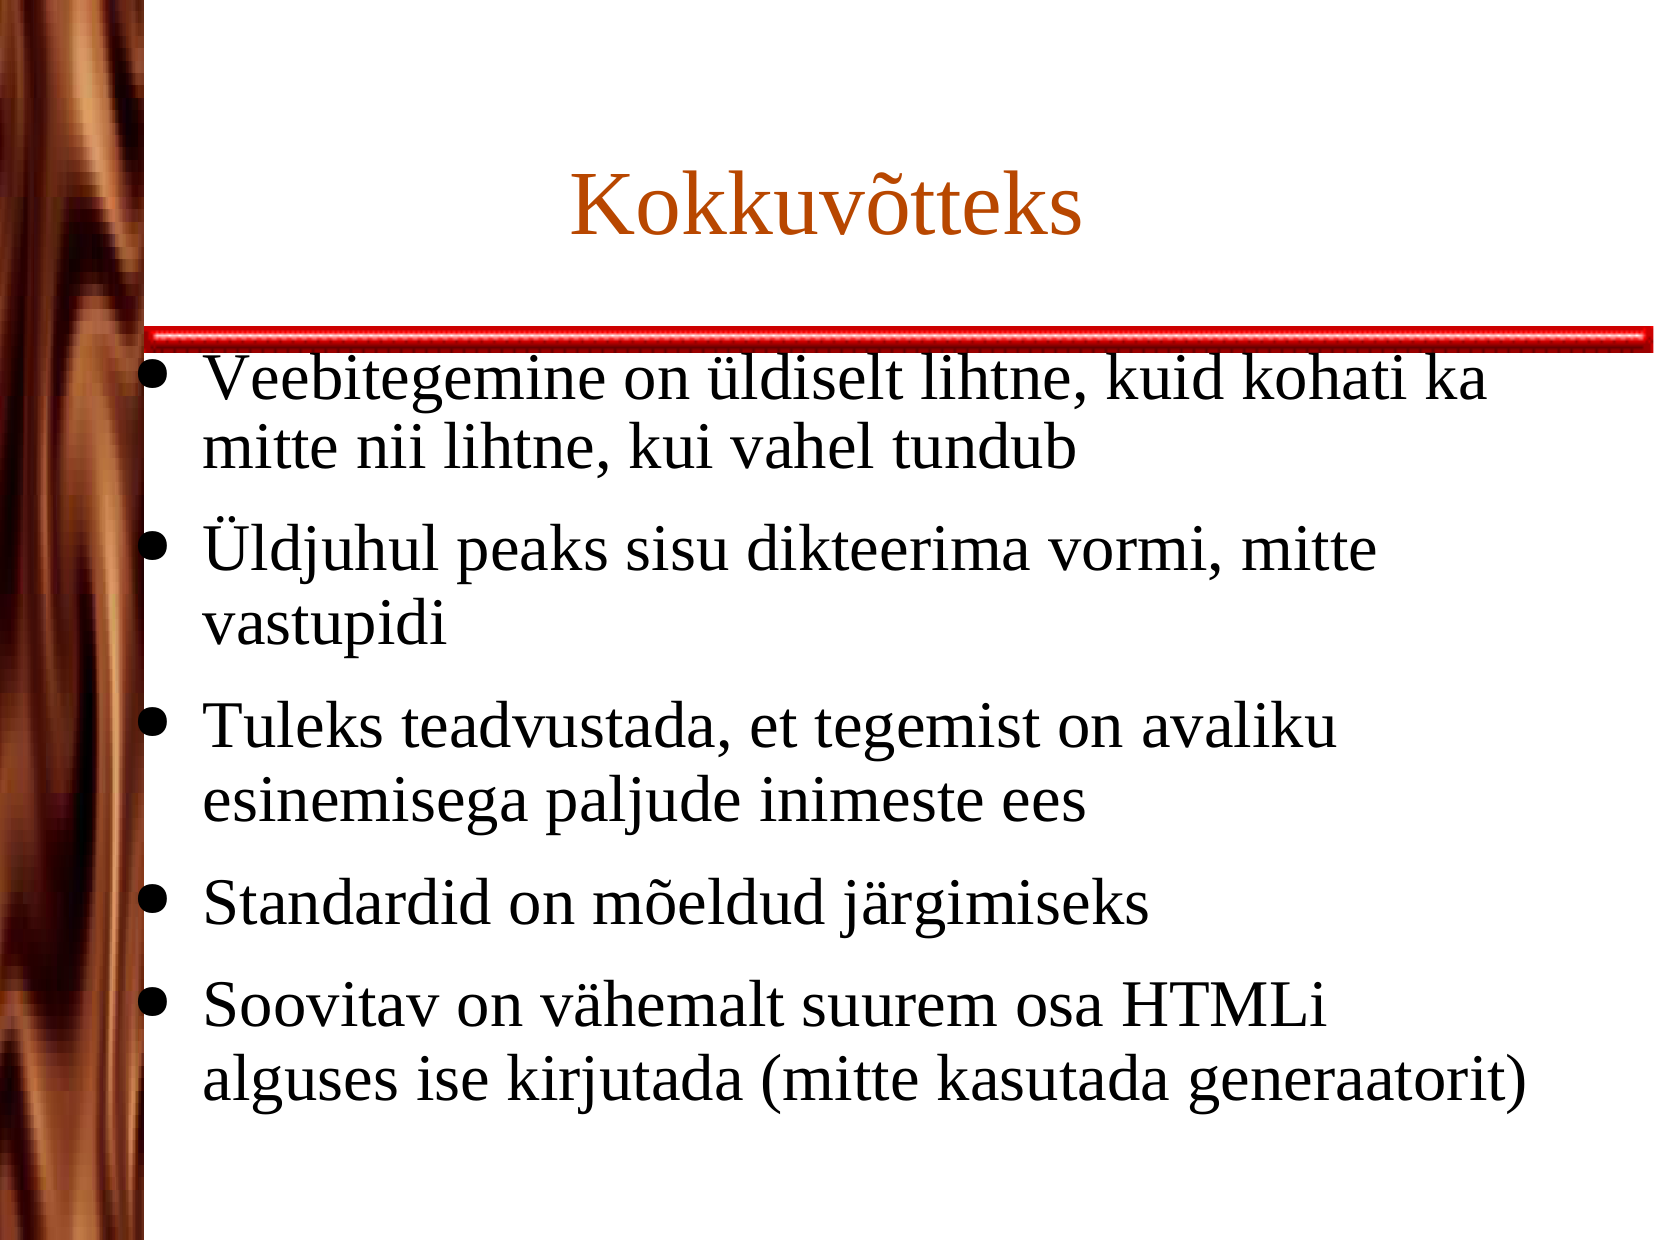

# Kokkuvõtteks
Veebitegemine on üldiselt lihtne, kuid kohati ka mitte nii lihtne, kui vahel tundub
Üldjuhul peaks sisu dikteerima vormi, mitte vastupidi
Tuleks teadvustada, et tegemist on avaliku esinemisega paljude inimeste ees
Standardid on mõeldud järgimiseks
Soovitav on vähemalt suurem osa HTMLi alguses ise kirjutada (mitte kasutada generaatorit)